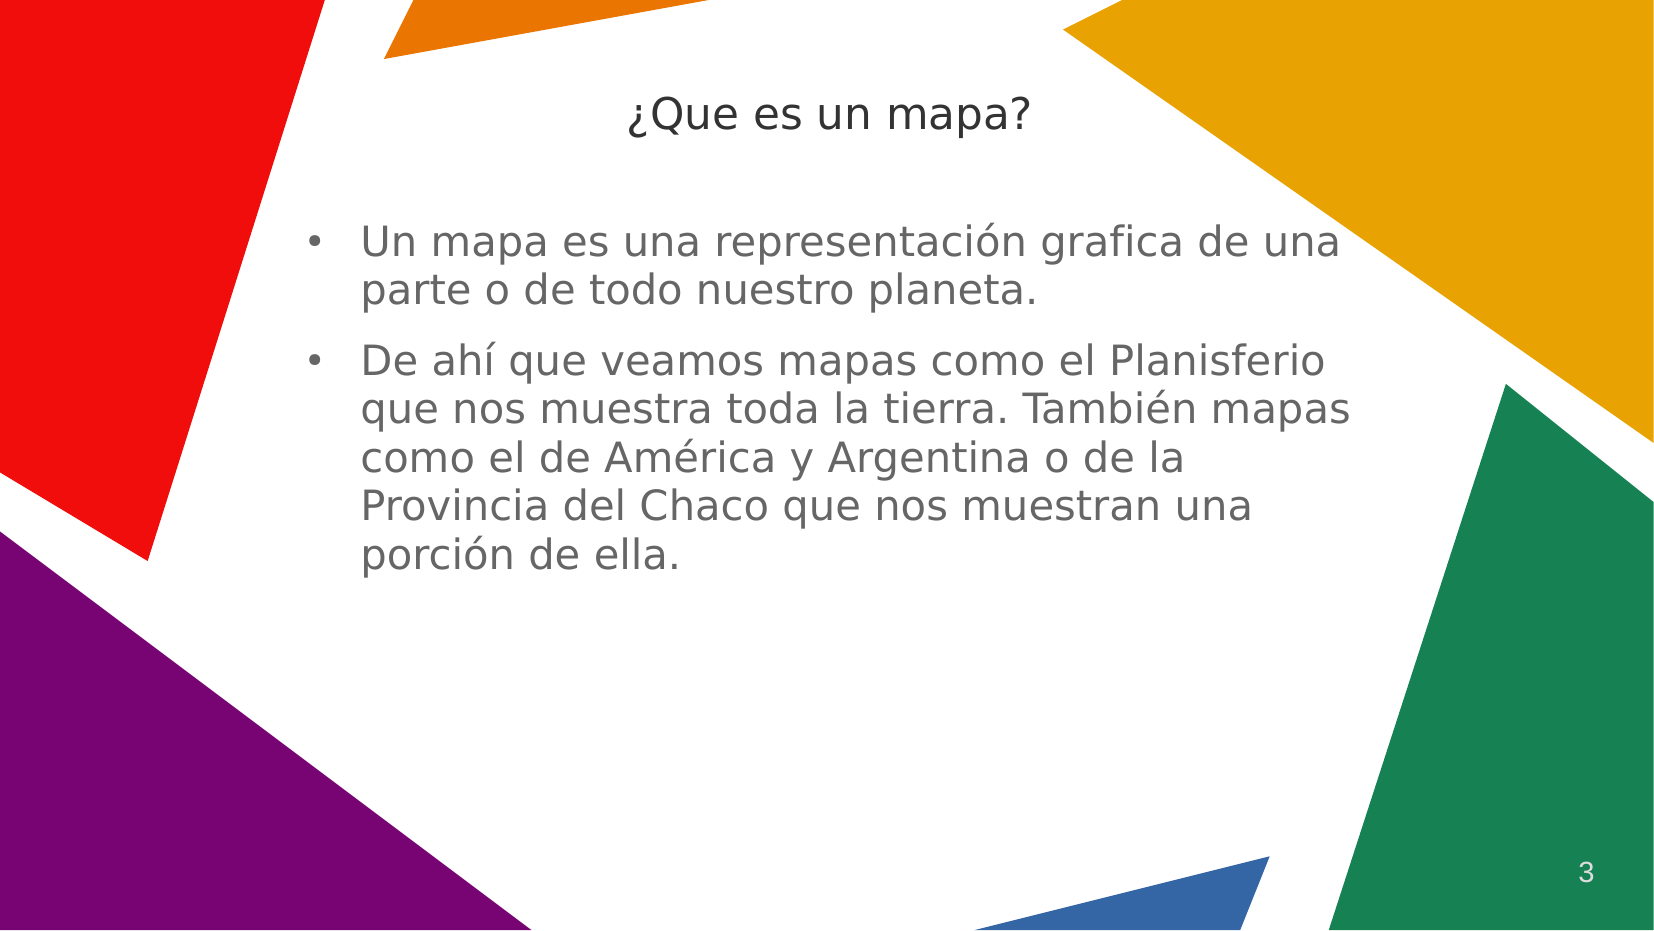

# ¿Que es un mapa?
Un mapa es una representación grafica de una parte o de todo nuestro planeta.
De ahí que veamos mapas como el Planisferio que nos muestra toda la tierra. También mapas como el de América y Argentina o de la Provincia del Chaco que nos muestran una porción de ella.
3